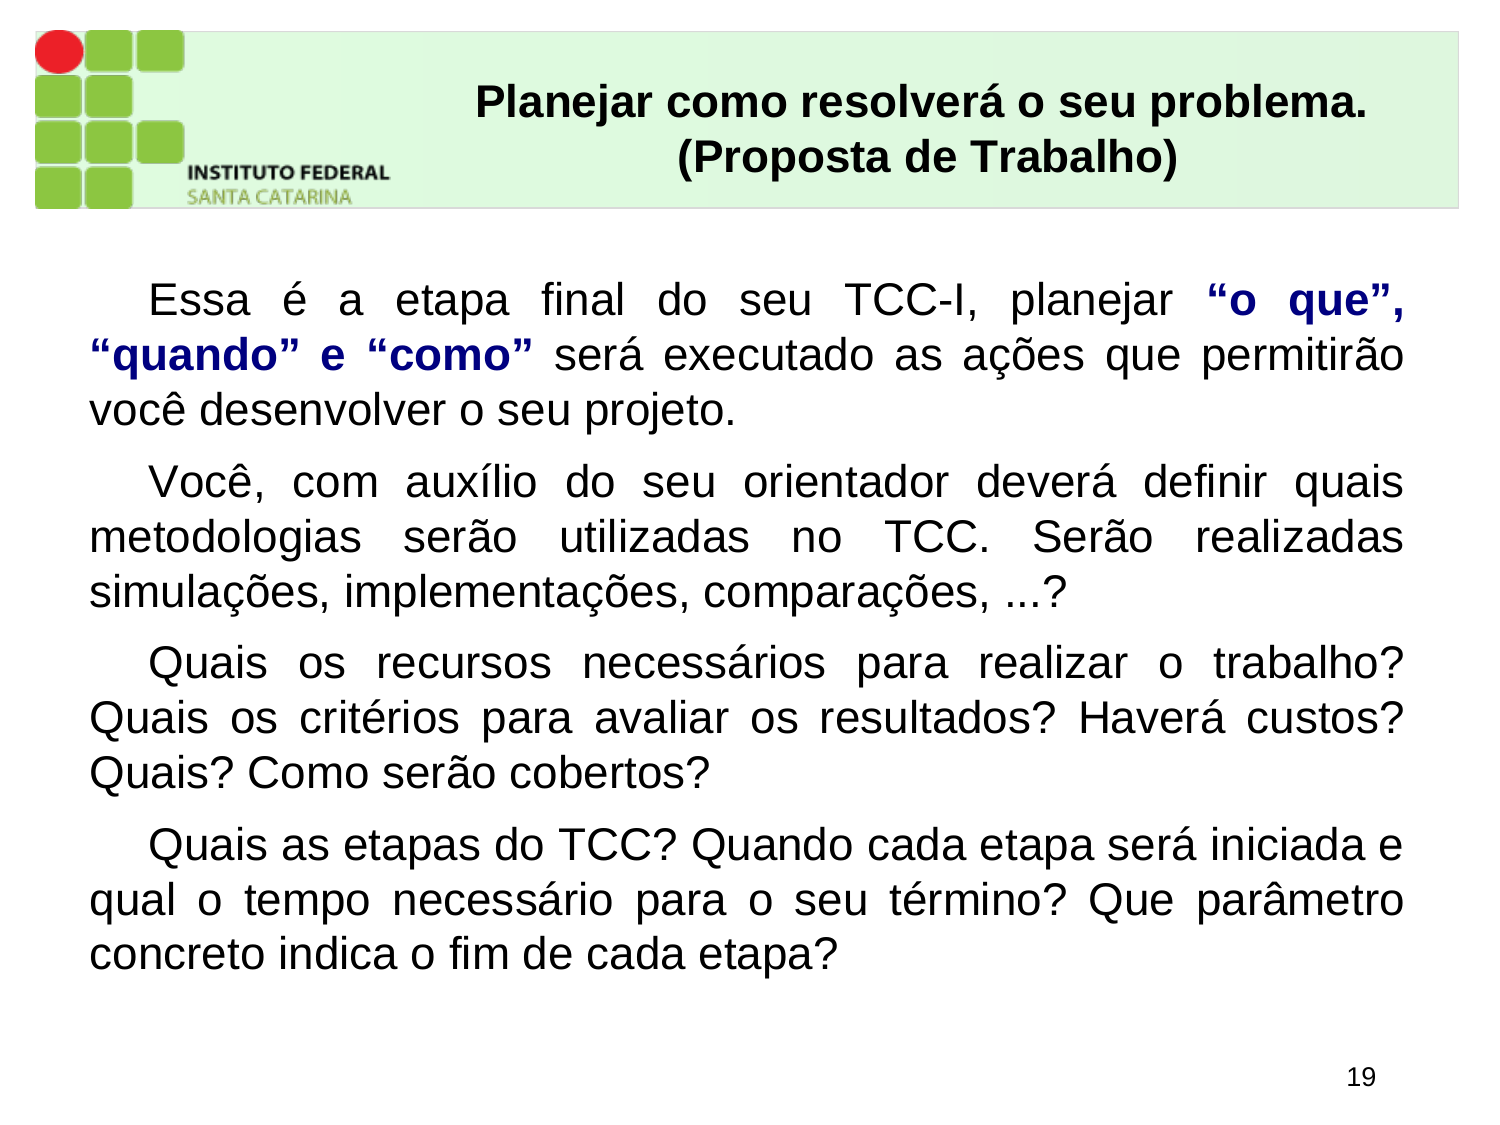

# Planejar como resolverá o seu problema. (Proposta de Trabalho)
Essa é a etapa final do seu TCC-I, planejar “o que”, “quando” e “como” será executado as ações que permitirão você desenvolver o seu projeto.
Você, com auxílio do seu orientador deverá definir quais metodologias serão utilizadas no TCC. Serão realizadas simulações, implementações, comparações, ...?
Quais os recursos necessários para realizar o trabalho? Quais os critérios para avaliar os resultados? Haverá custos? Quais? Como serão cobertos?
Quais as etapas do TCC? Quando cada etapa será iniciada e qual o tempo necessário para o seu término? Que parâmetro concreto indica o fim de cada etapa?
19